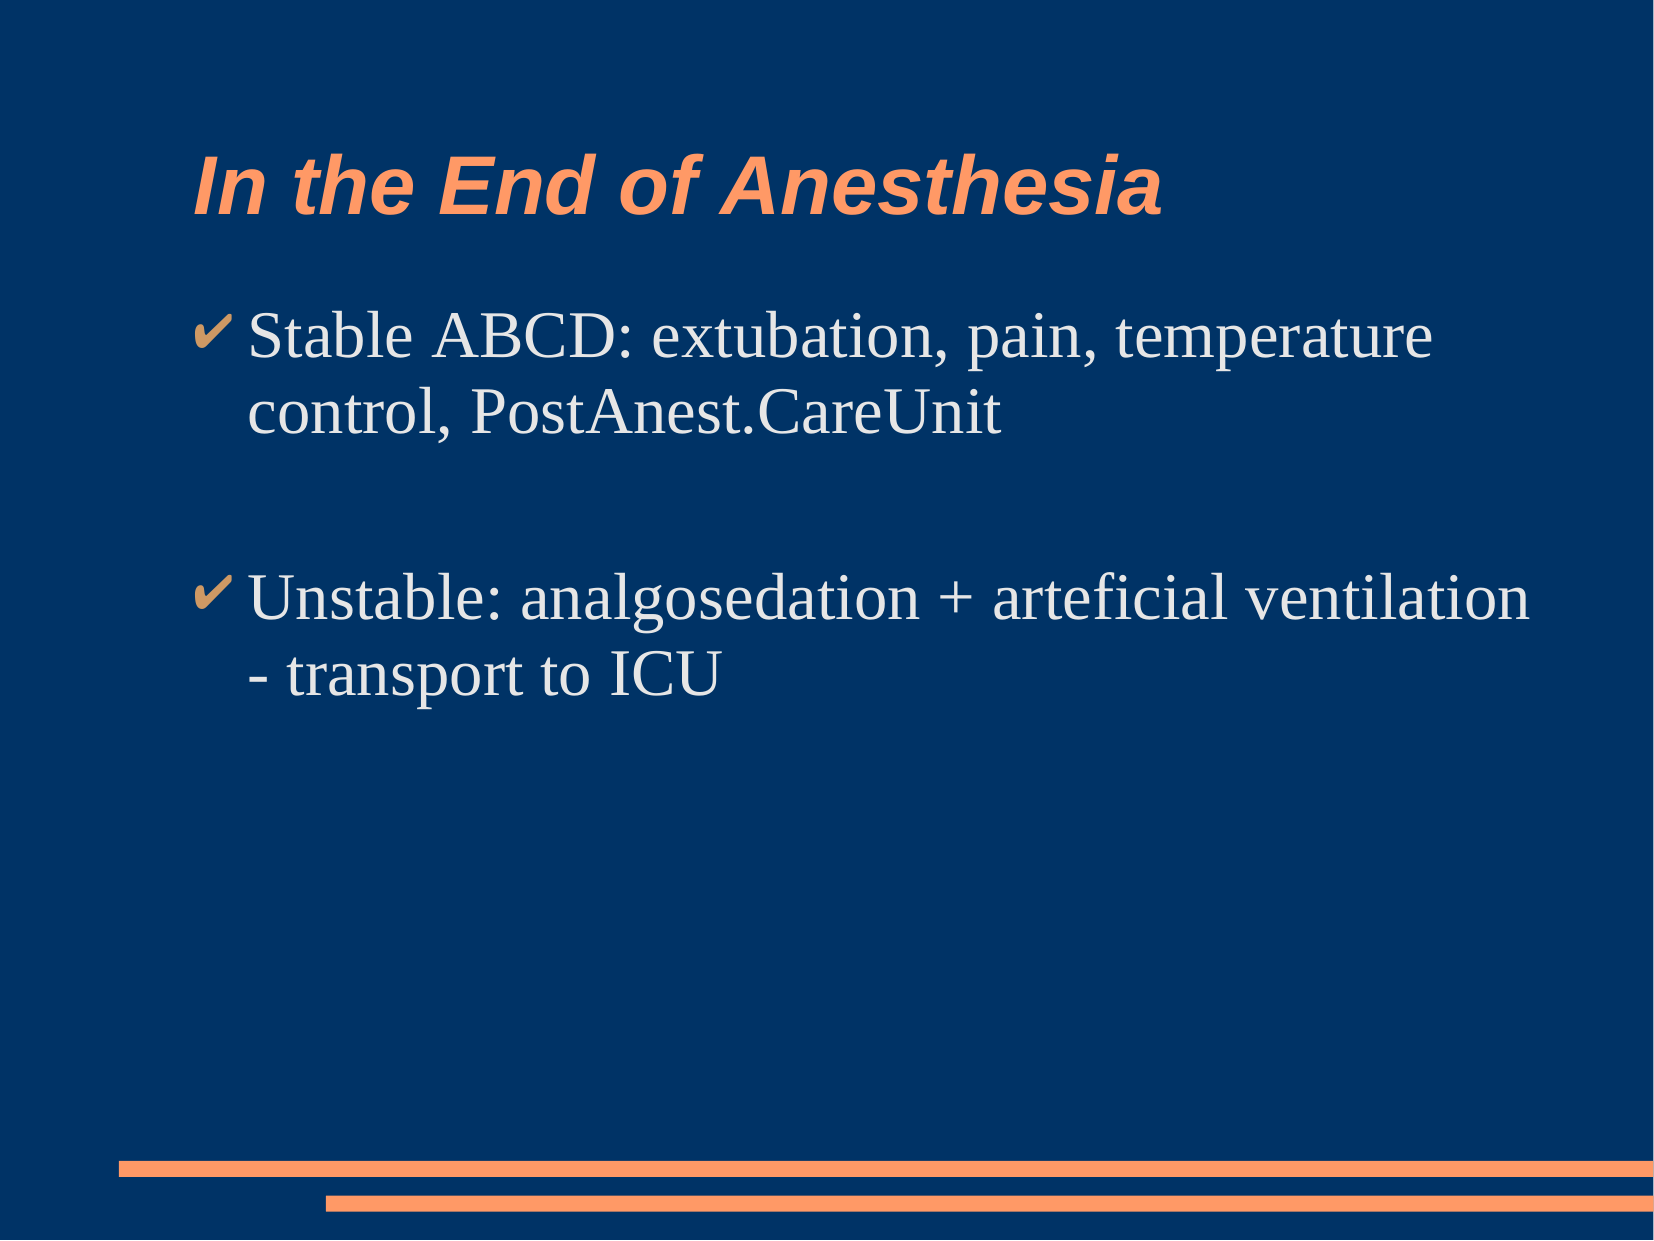

# In the End of Anesthesia
Stable ABCD: extubation, pain, temperature control, PostAnest.CareUnit
Unstable: analgosedation + arteficial ventilation - transport to ICU